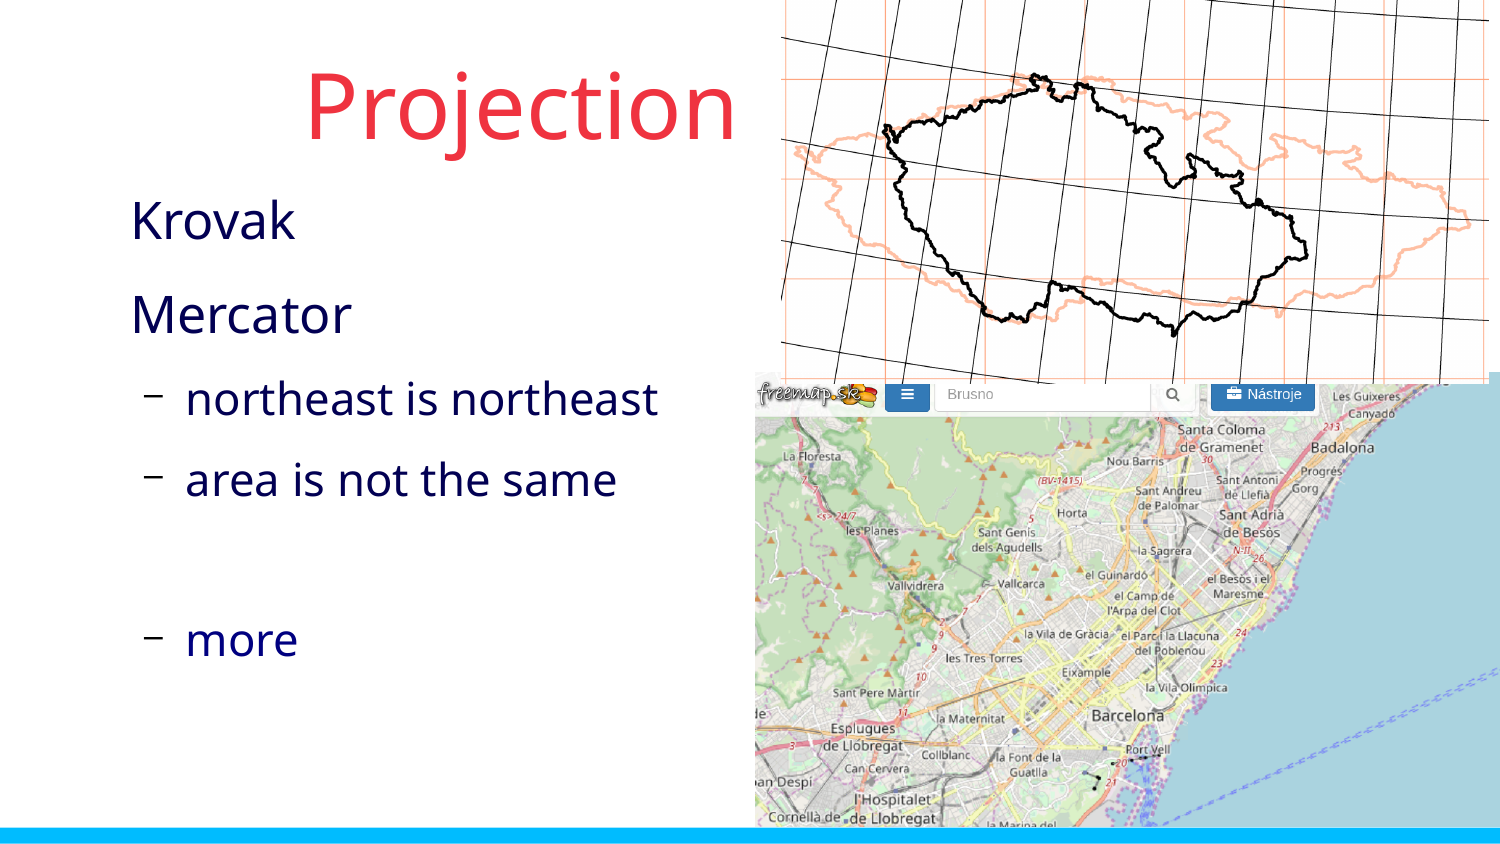

# Projection
Krovak
Mercator
northeast is northeast
area is not the same
more